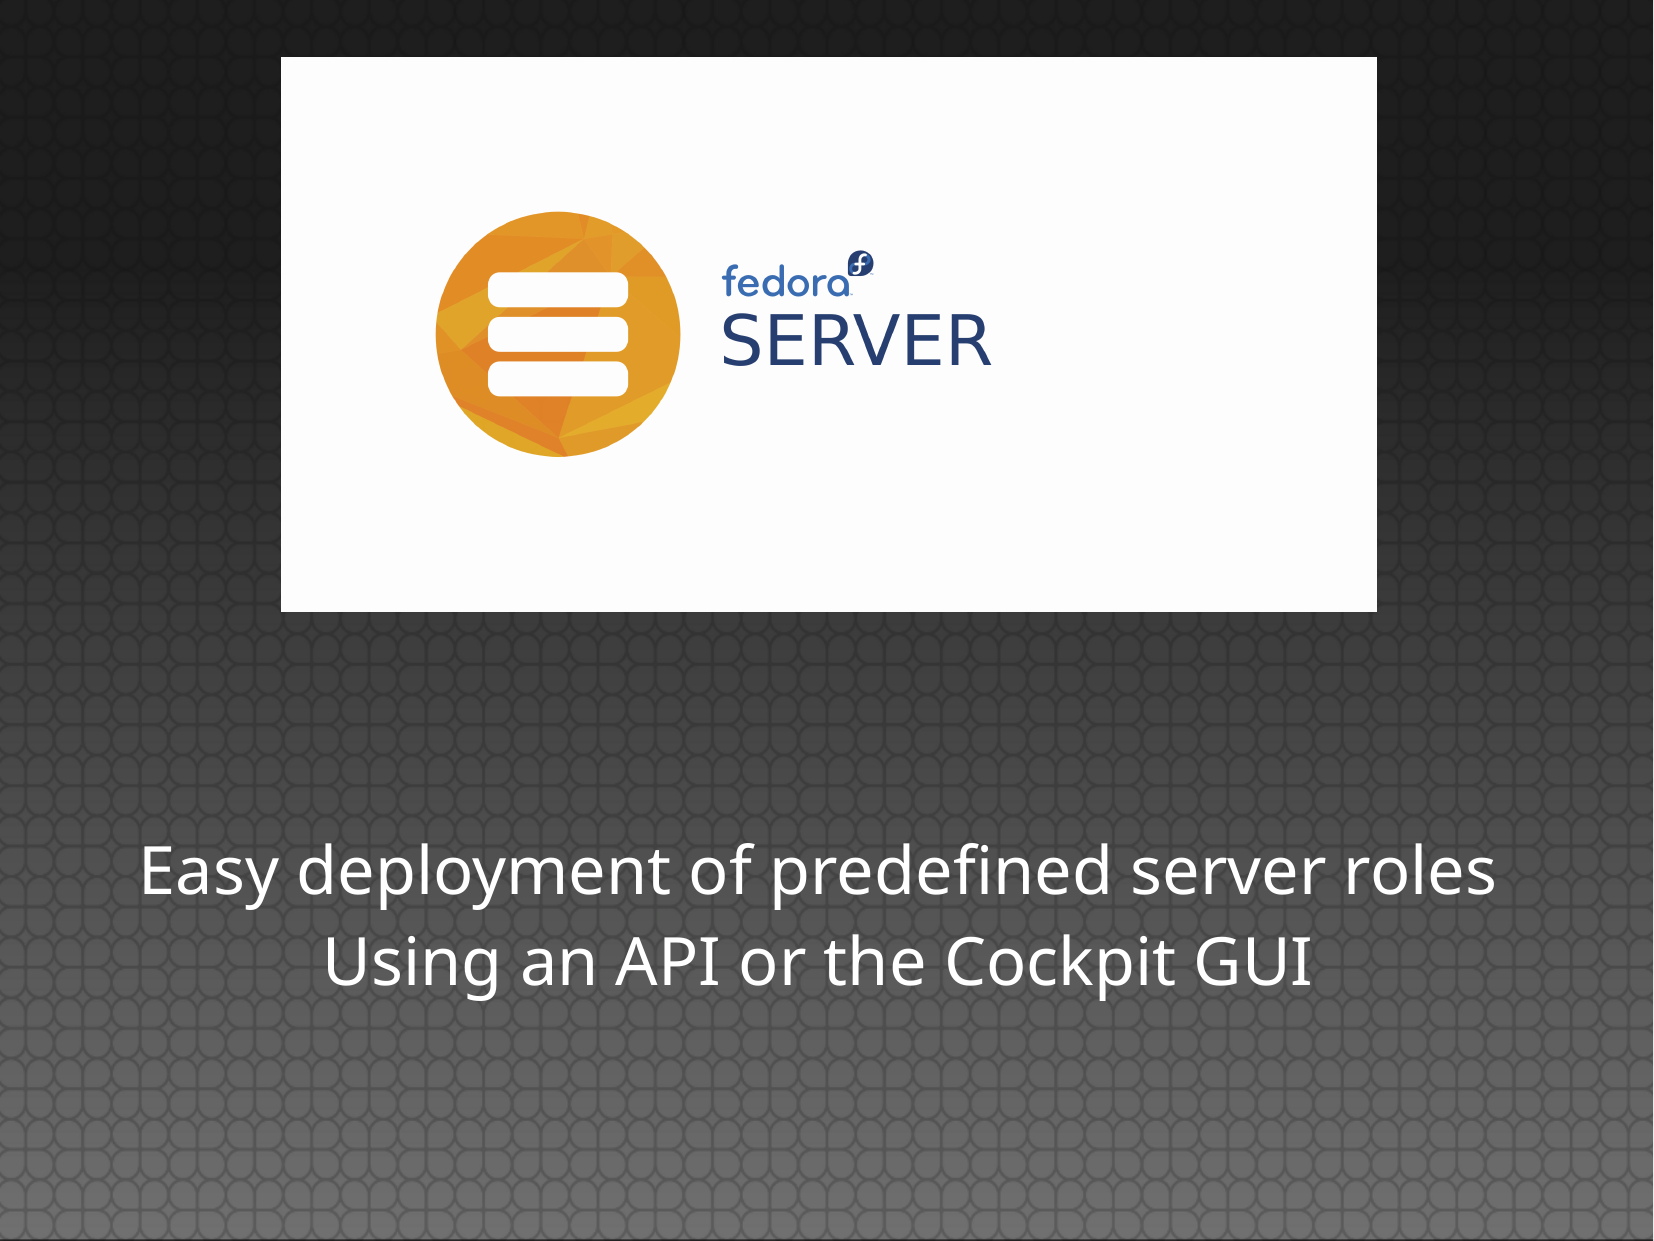

# Easy deployment of predefined server roles
Using an API or the Cockpit GUI